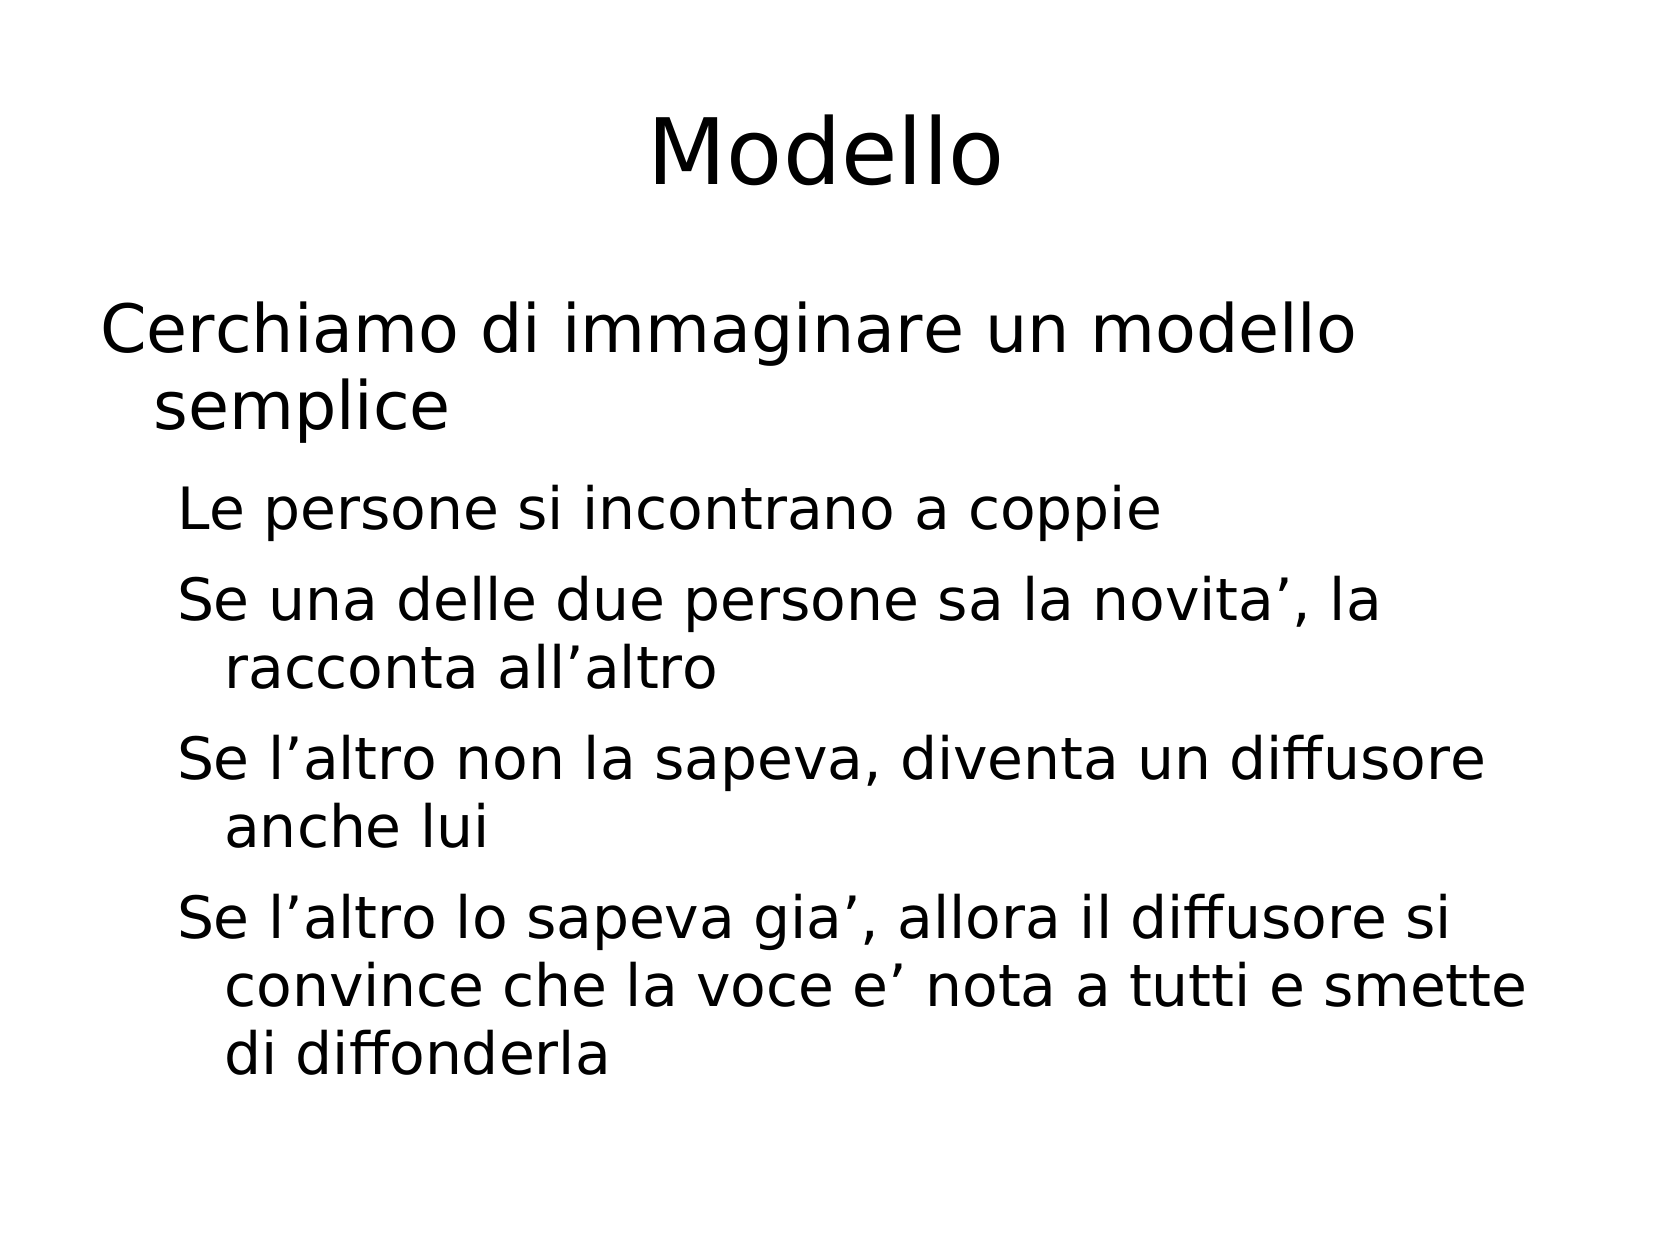

# Modello
Cerchiamo di immaginare un modello semplice
Le persone si incontrano a coppie
Se una delle due persone sa la novita’, la racconta all’altro
Se l’altro non la sapeva, diventa un diffusore anche lui
Se l’altro lo sapeva gia’, allora il diffusore si convince che la voce e’ nota a tutti e smette di diffonderla